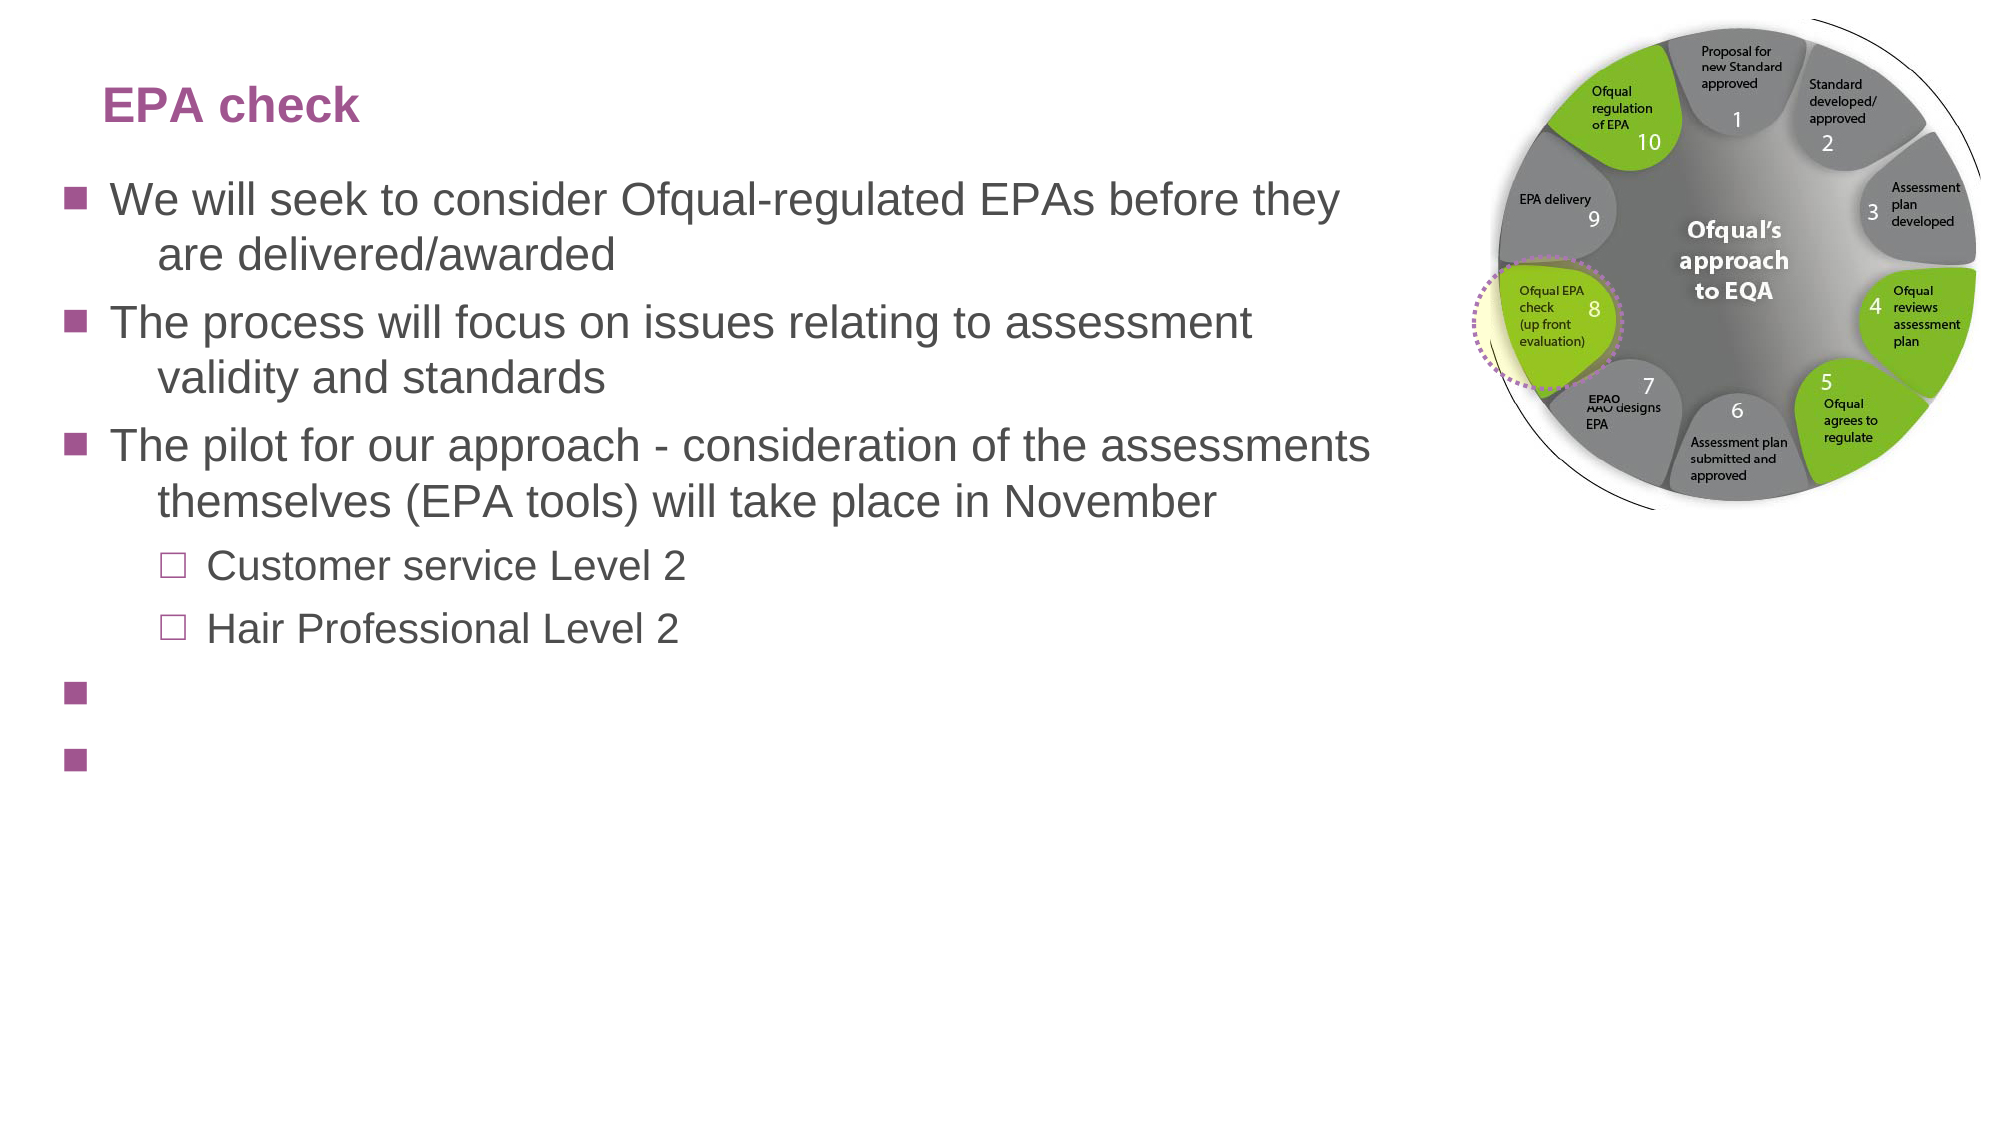

EPAO
# EPA check
We will seek to consider Ofqual-regulated EPAs before they are delivered/awarded
The process will focus on issues relating to assessment validity and standards
The pilot for our approach - consideration of the assessments themselves (EPA tools) will take place in November
Customer service Level 2
Hair Professional Level 2